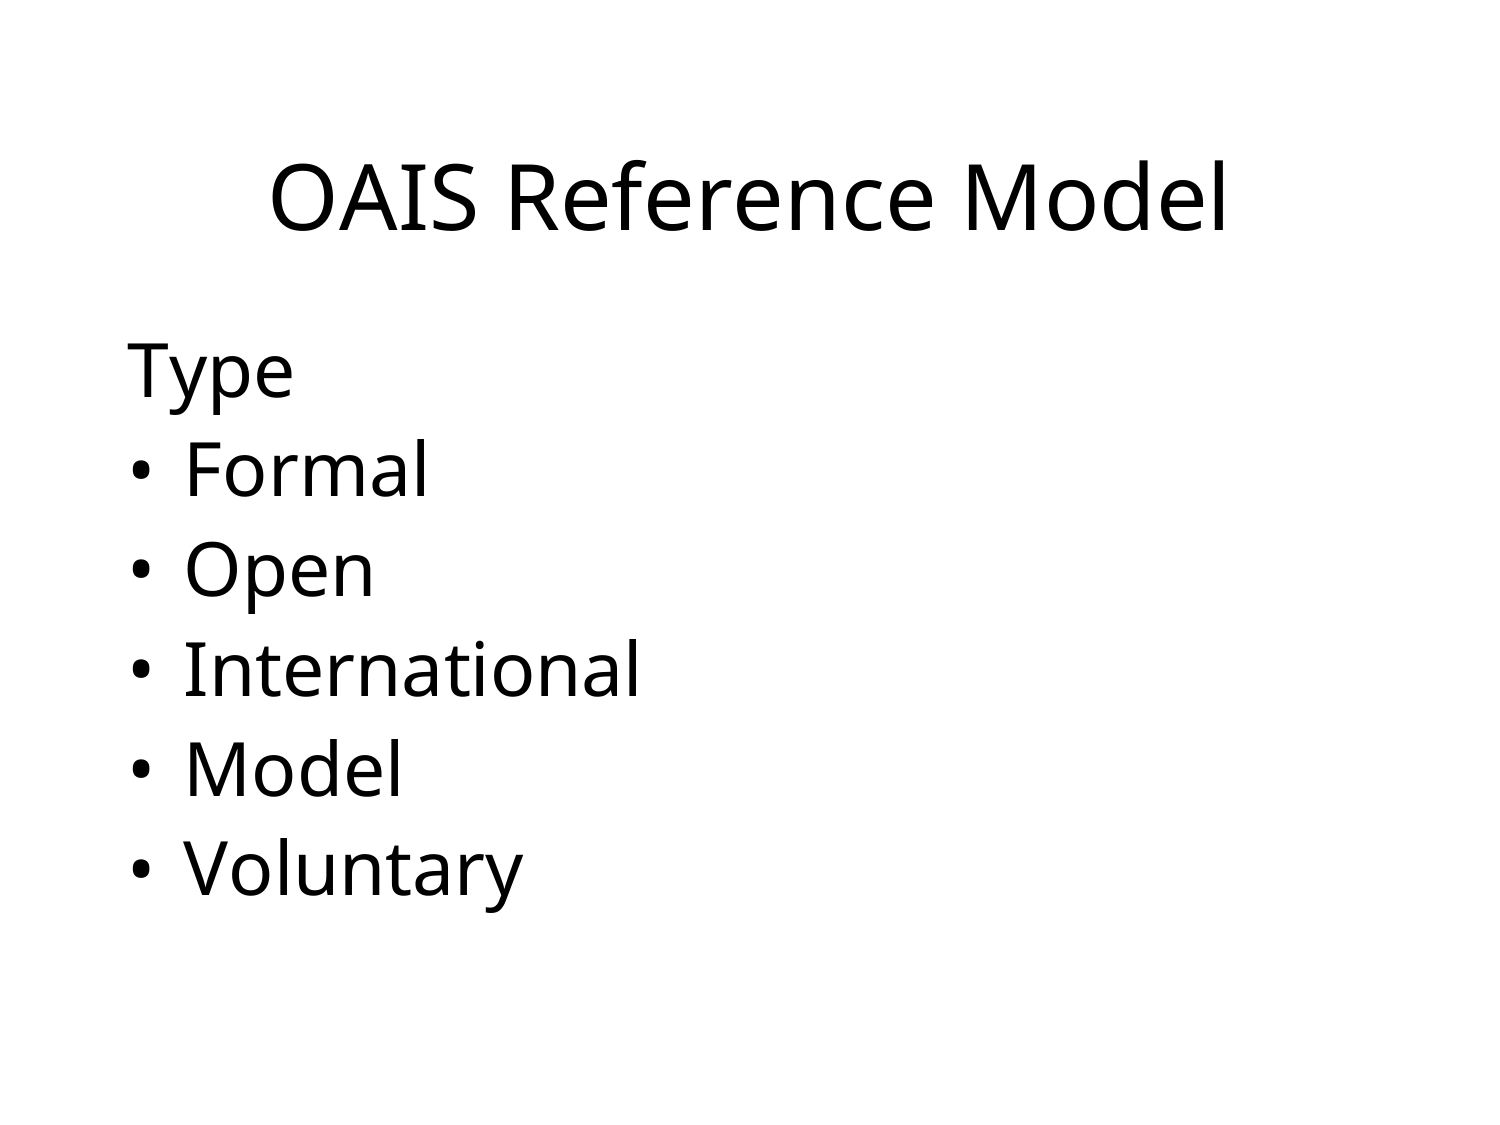

# OAIS Reference Model
Type
Formal
Open
International
Model
Voluntary